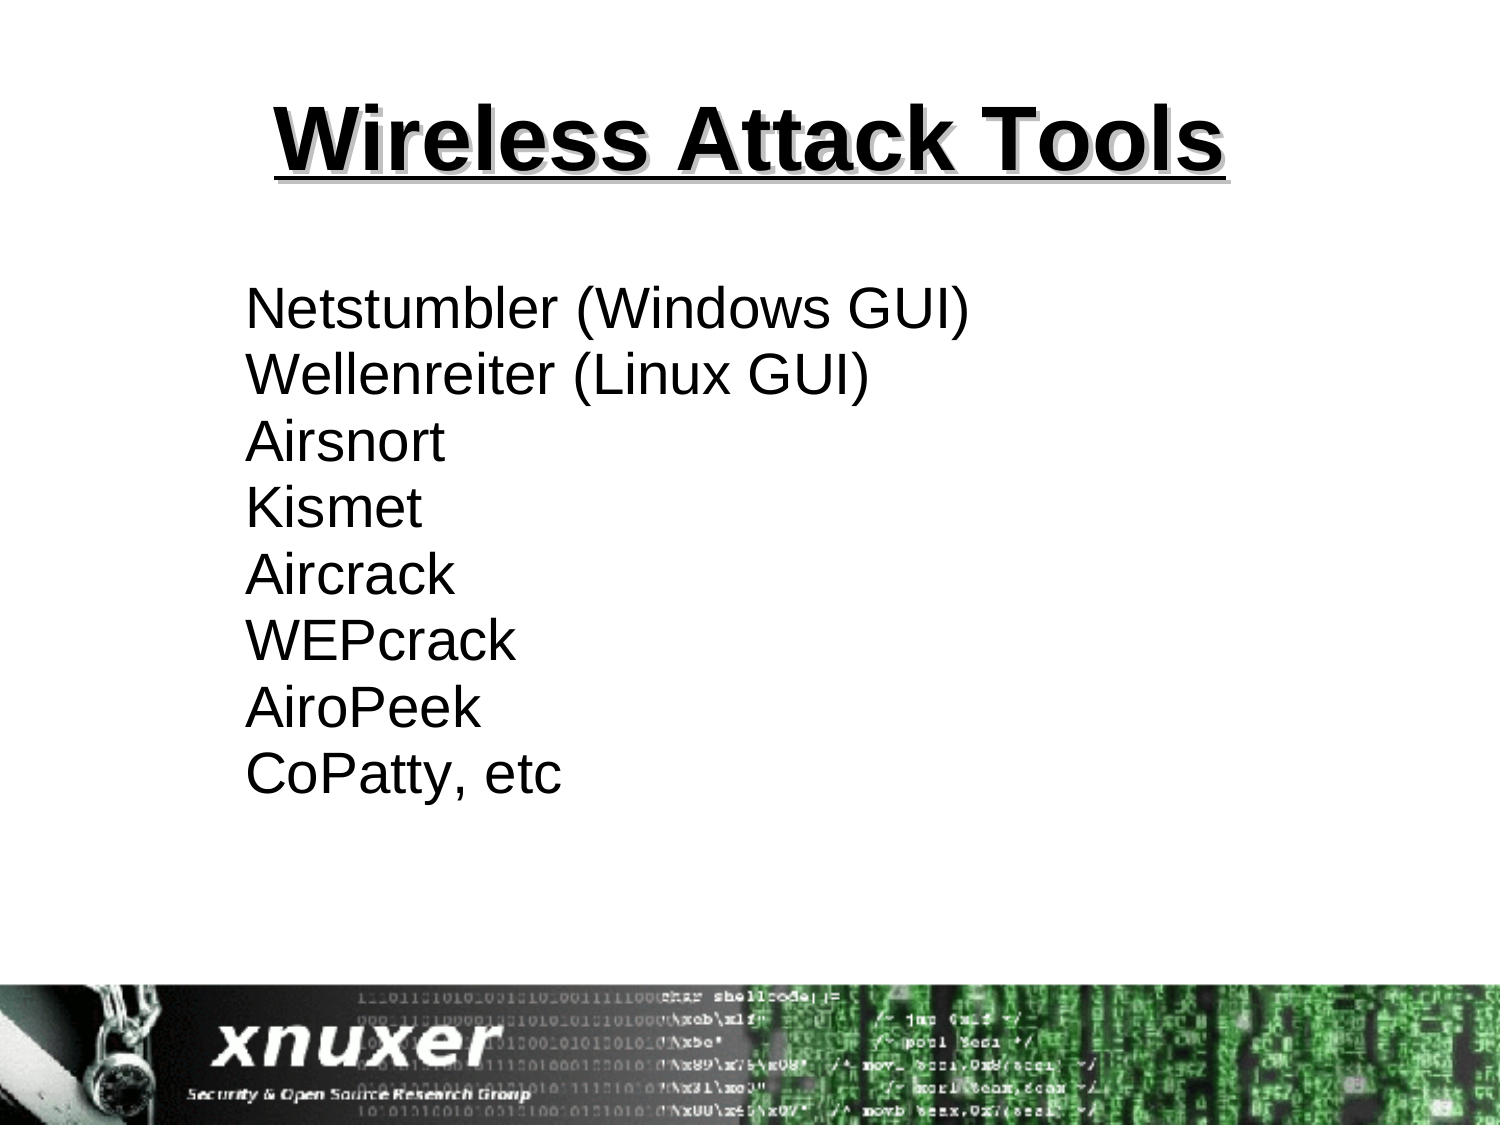

# Wireless Attack Tools
Netstumbler (Windows GUI)
Wellenreiter (Linux GUI)
Airsnort
Kismet
Aircrack
WEPcrack
AiroPeek
CoPatty, etc